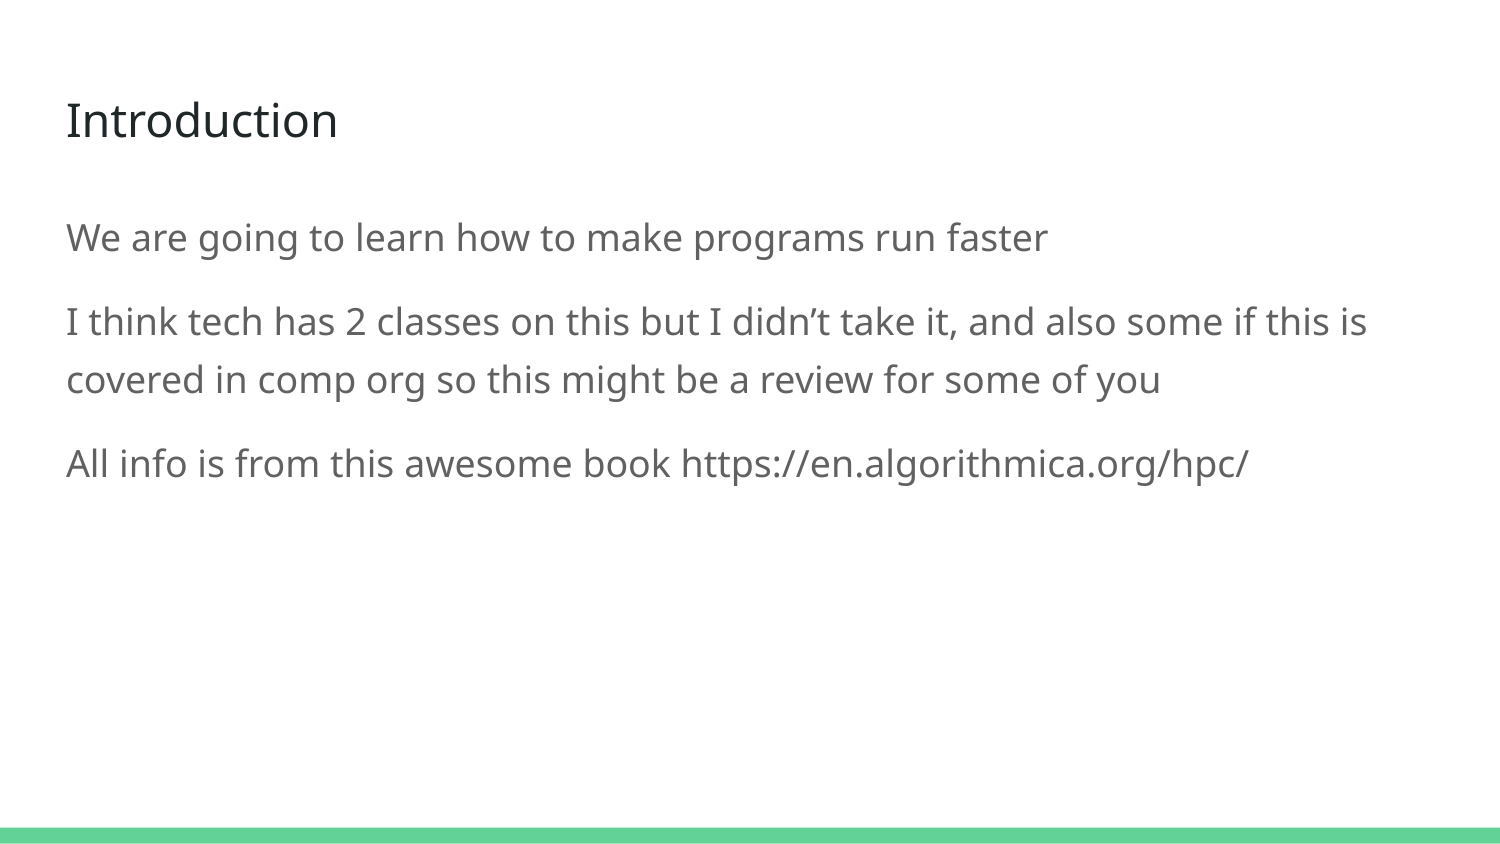

# Introduction
We are going to learn how to make programs run faster
I think tech has 2 classes on this but I didn’t take it, and also some if this is covered in comp org so this might be a review for some of you
All info is from this awesome book https://en.algorithmica.org/hpc/